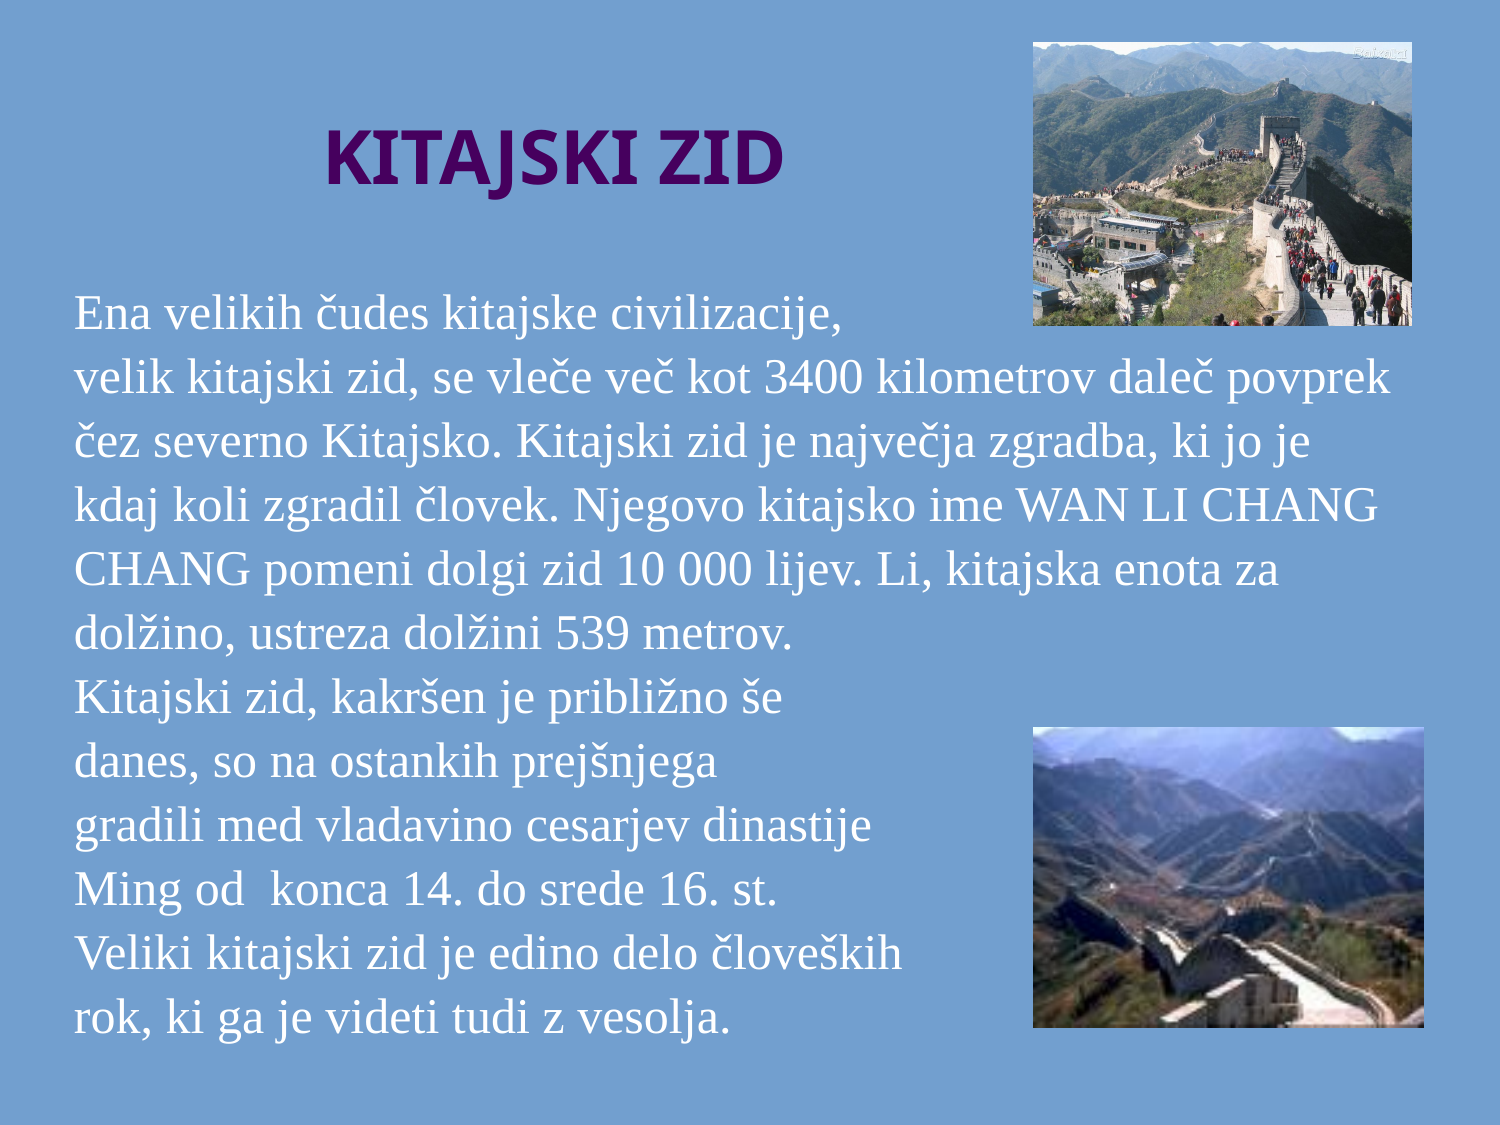

KITAJSKI ZID
# Ena velikih čudes kitajske civilizacije,
velik kitajski zid, se vleče več kot 3400 kilometrov daleč povprek
čez severno Kitajsko. Kitajski zid je največja zgradba, ki jo je
kdaj koli zgradil človek. Njegovo kitajsko ime WAN LI CHANG
CHANG pomeni dolgi zid 10 000 lijev. Li, kitajska enota za
dolžino, ustreza dolžini 539 metrov.
Kitajski zid, kakršen je približno še
danes, so na ostankih prejšnjega
gradili med vladavino cesarjev dinastije
Ming od konca 14. do srede 16. st.
Veliki kitajski zid je edino delo človeških
rok, ki ga je videti tudi z vesolja.